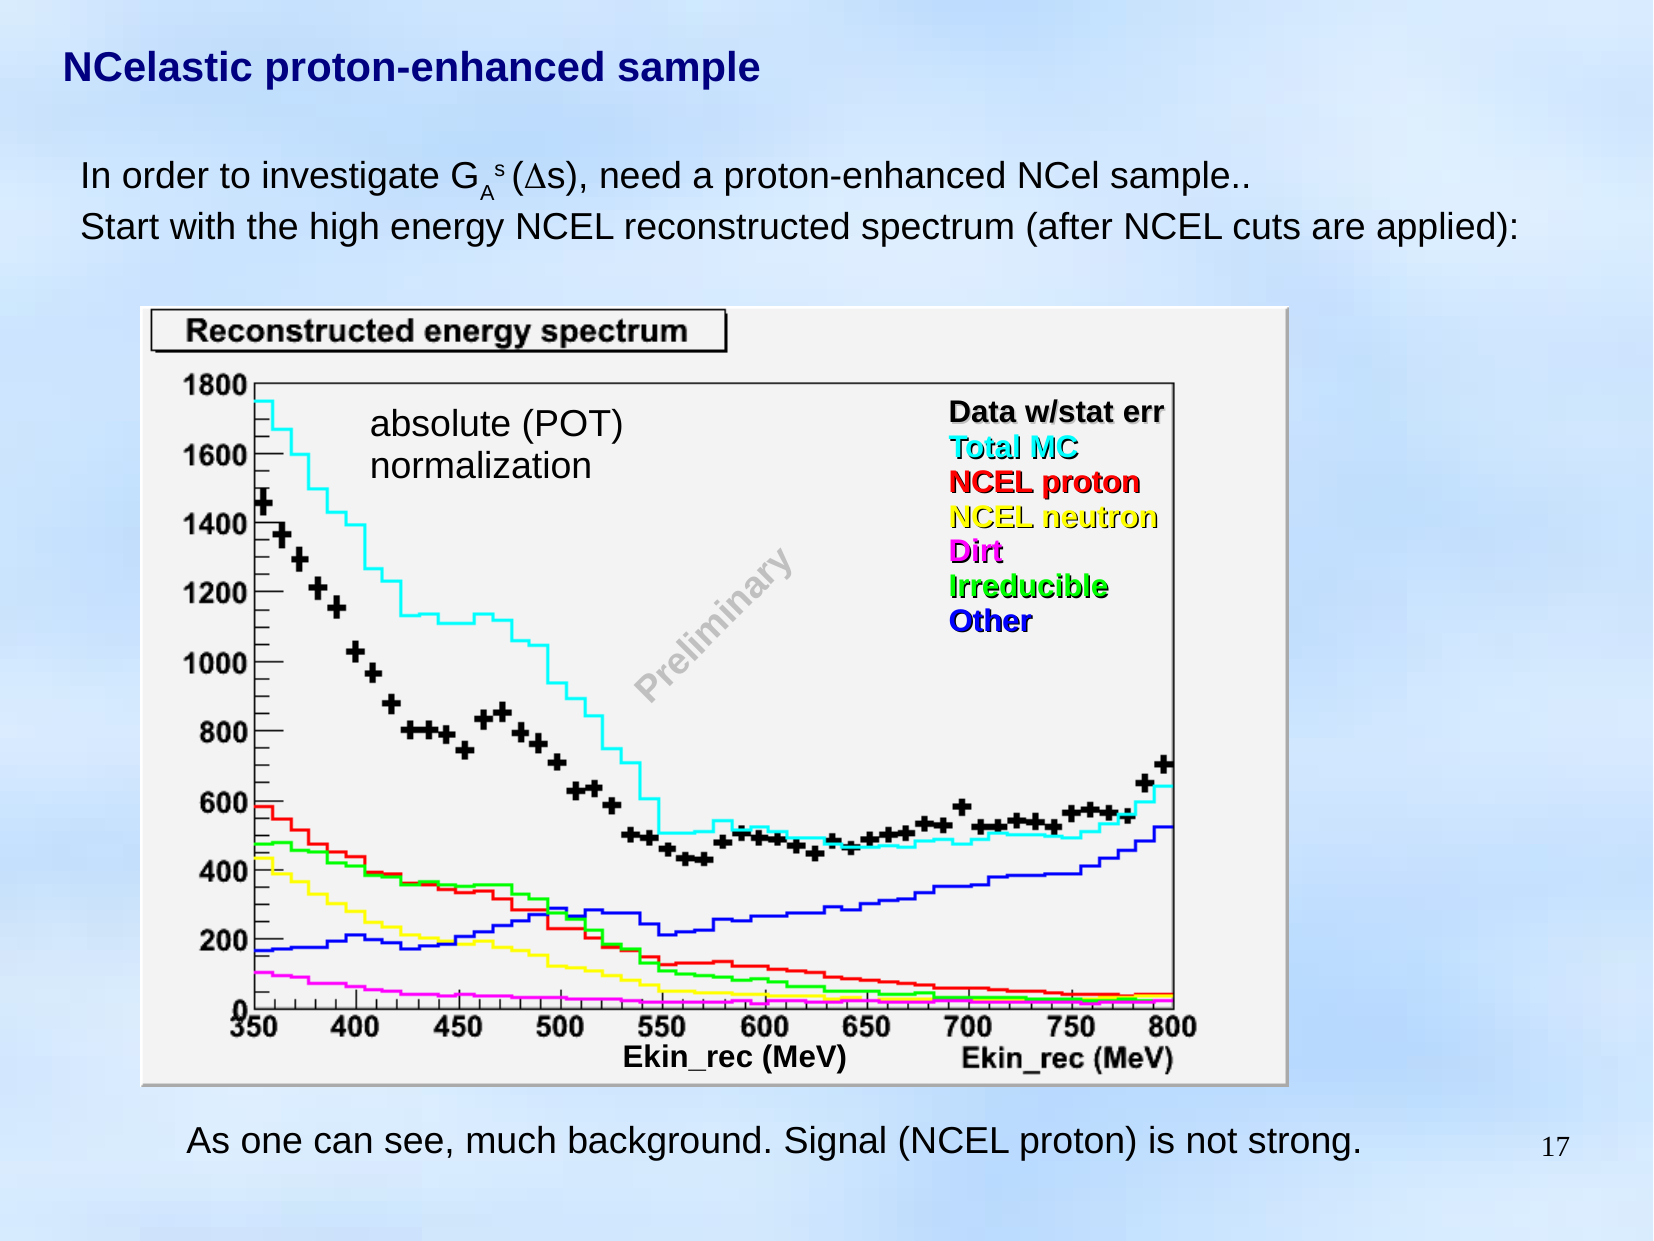

NCelastic proton-enhanced sample
In order to investigate GAs (Ds), need a proton-enhanced NCel sample..
Start with the high energy NCEL reconstructed spectrum (after NCEL cuts are applied):
Data w/stat err
Total MC
NCEL proton
NCEL neutron
Dirt
Irreducible
Other
absolute (POT) normalization
Preliminary
Ekin_rec (MeV)
As one can see, much background. Signal (NCEL proton) is not strong.
17